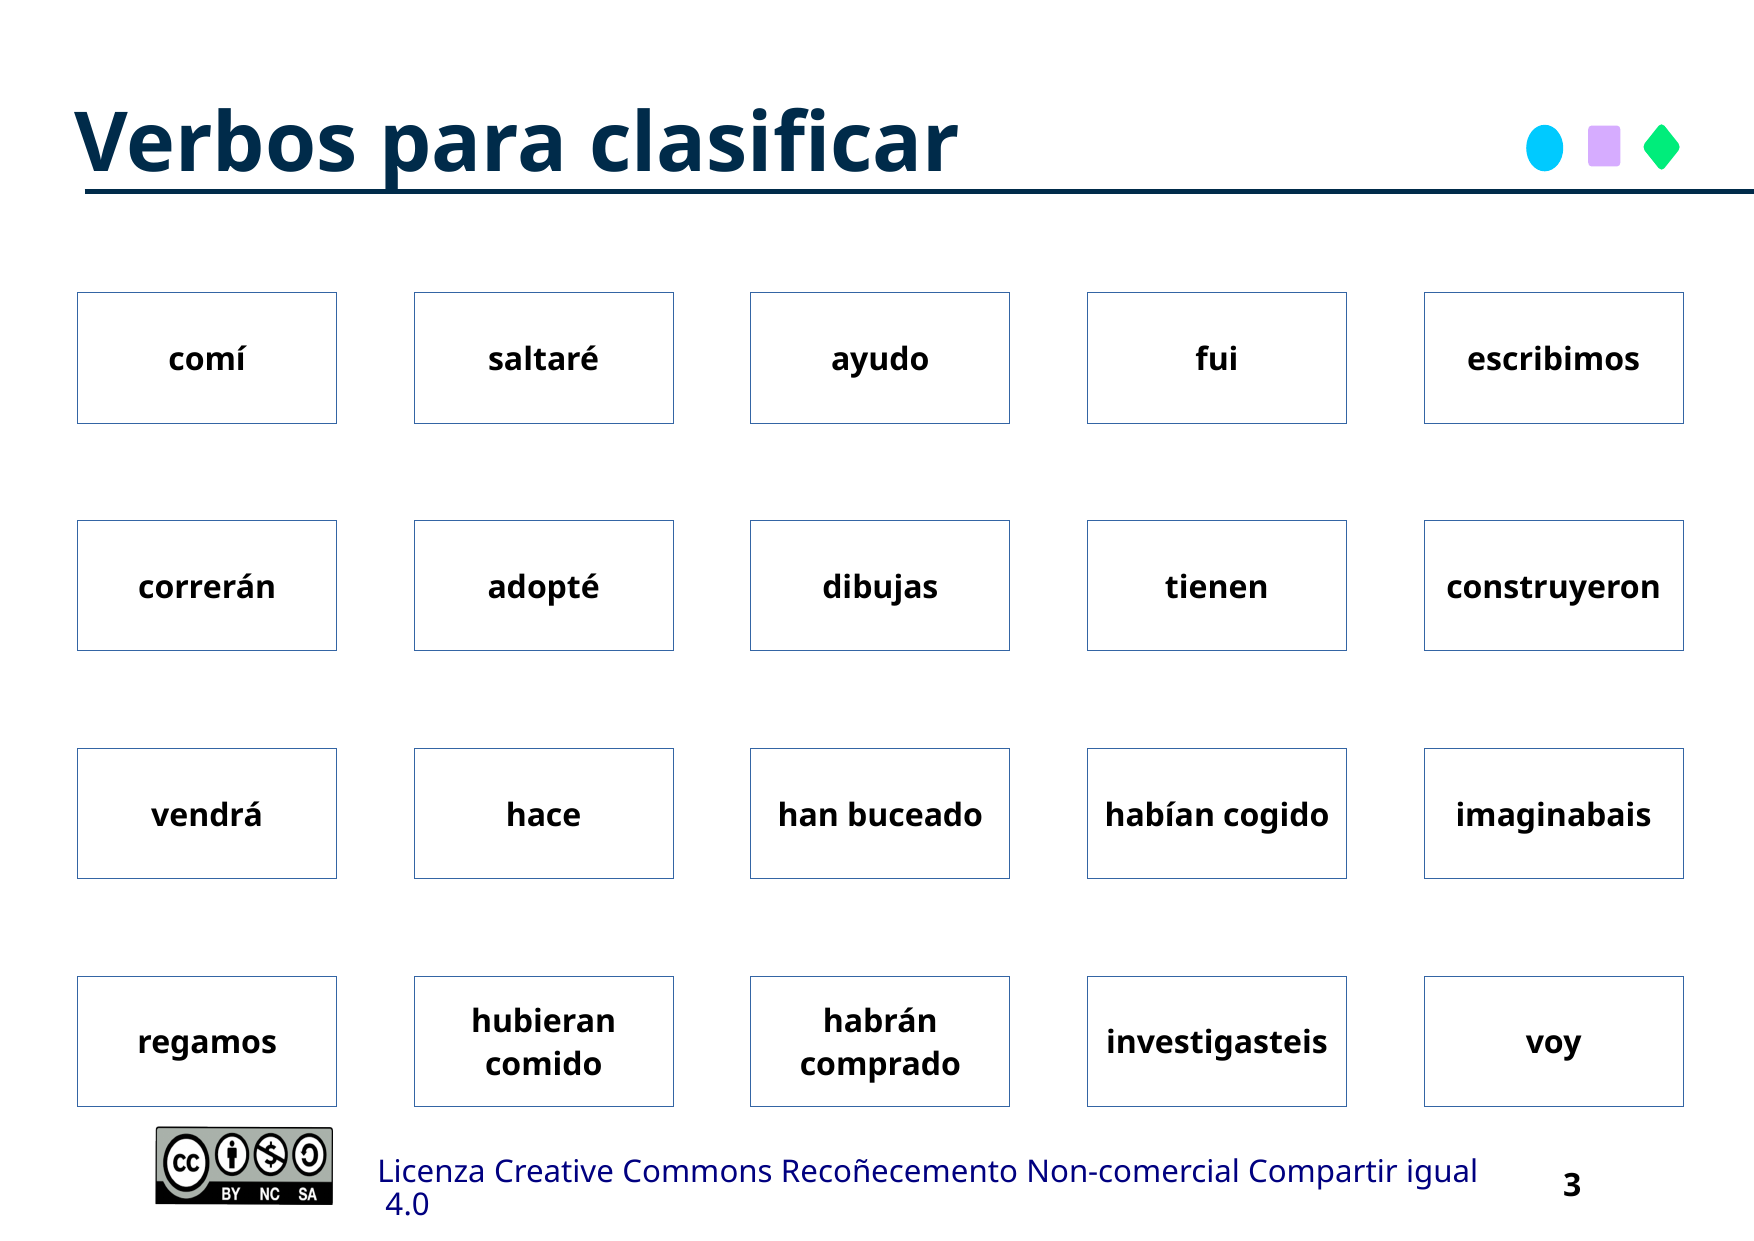

# Verbos para clasificar
comí
saltaré
ayudo
fui
escribimos
correrán
adopté
dibujas
tienen
construyeron
vendrá
hace
han buceado
habían cogido
imaginabais
regamos
hubieran comido
habrán comprado
investigasteis
voy
Licenza Creative Commons Recoñecemento Non-comercial Compartir igual 4.0